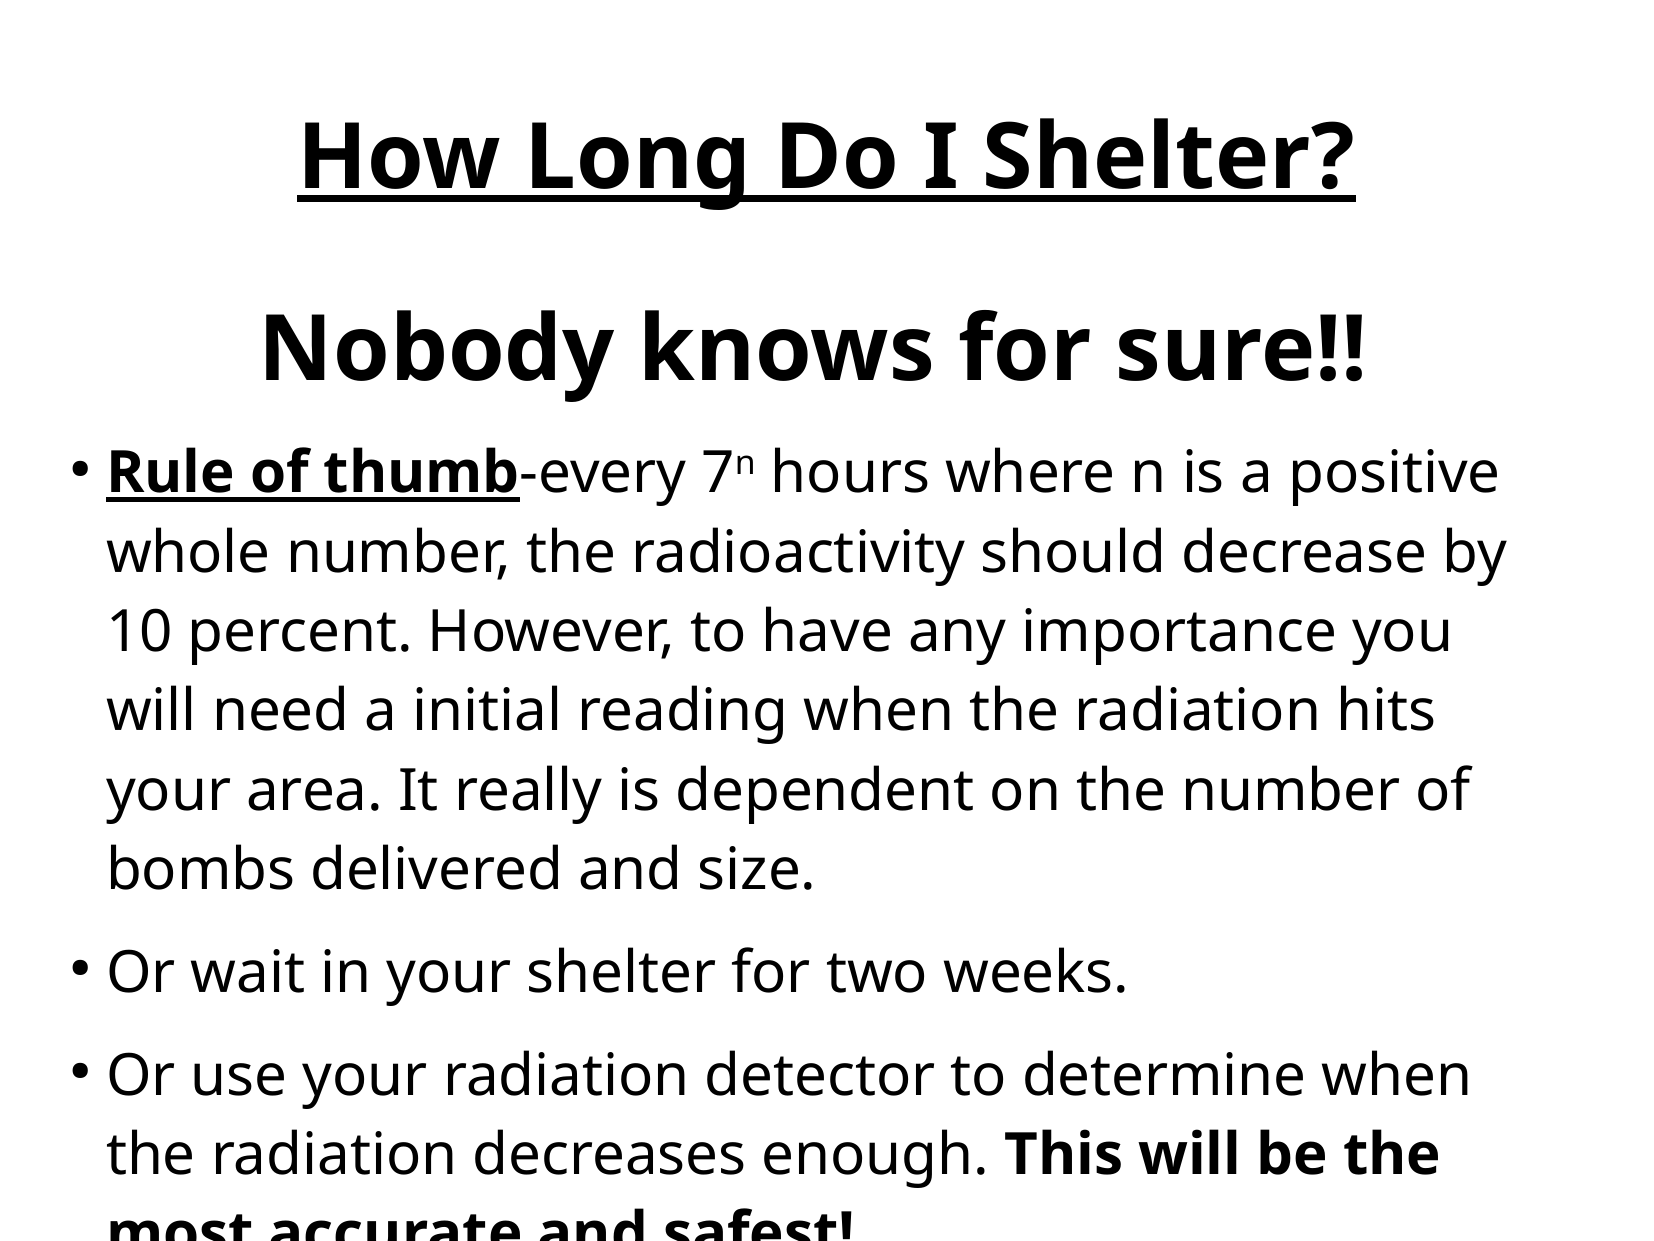

# How Long Do I Shelter?
Nobody knows for sure!!
Rule of thumb-every 7n hours where n is a positive whole number, the radioactivity should decrease by 10 percent. However, to have any importance you will need a initial reading when the radiation hits your area. It really is dependent on the number of bombs delivered and size.
Or wait in your shelter for two weeks.
Or use your radiation detector to determine when the radiation decreases enough. This will be the most accurate and safest!